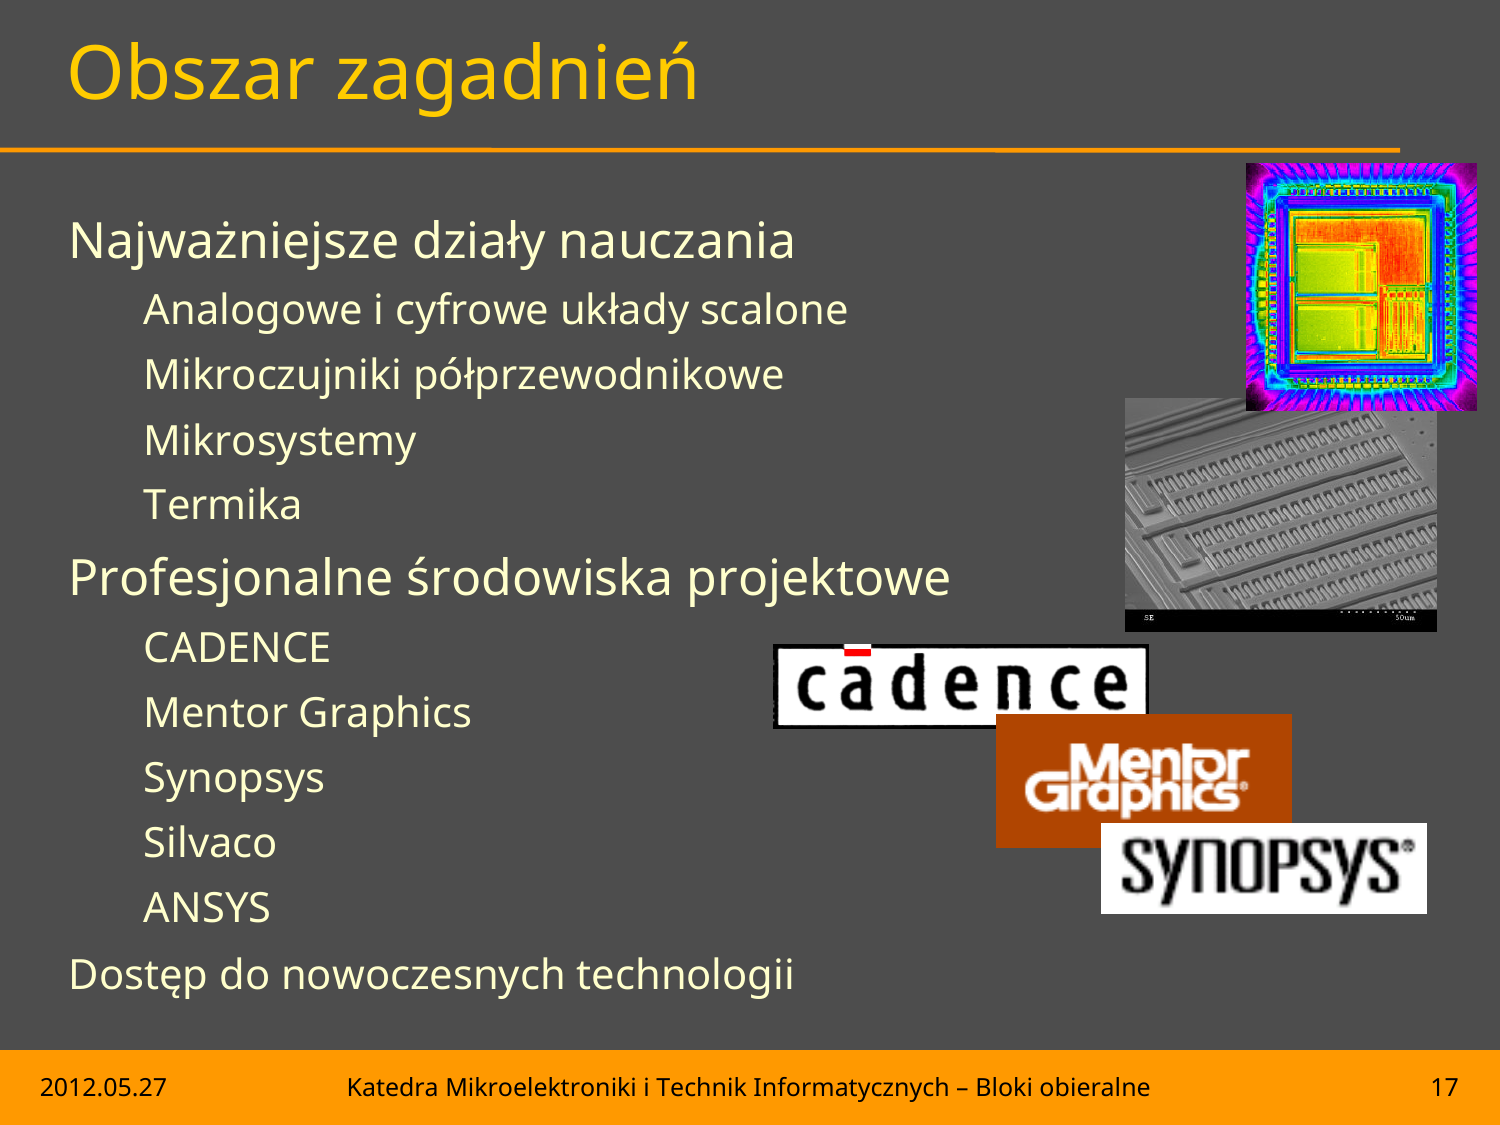

Obszar zagadnień
Najważniejsze działy nauczania
Analogowe i cyfrowe układy scalone
Mikroczujniki półprzewodnikowe
Mikrosystemy
Termika
Profesjonalne środowiska projektowe
CADENCE
Mentor Graphics
Synopsys
Silvaco
ANSYS
Dostęp do nowoczesnych technologii
20.05.2010
Katedra Mikroelektroniki i Technik Informatycznych – Bloki obieralne
17